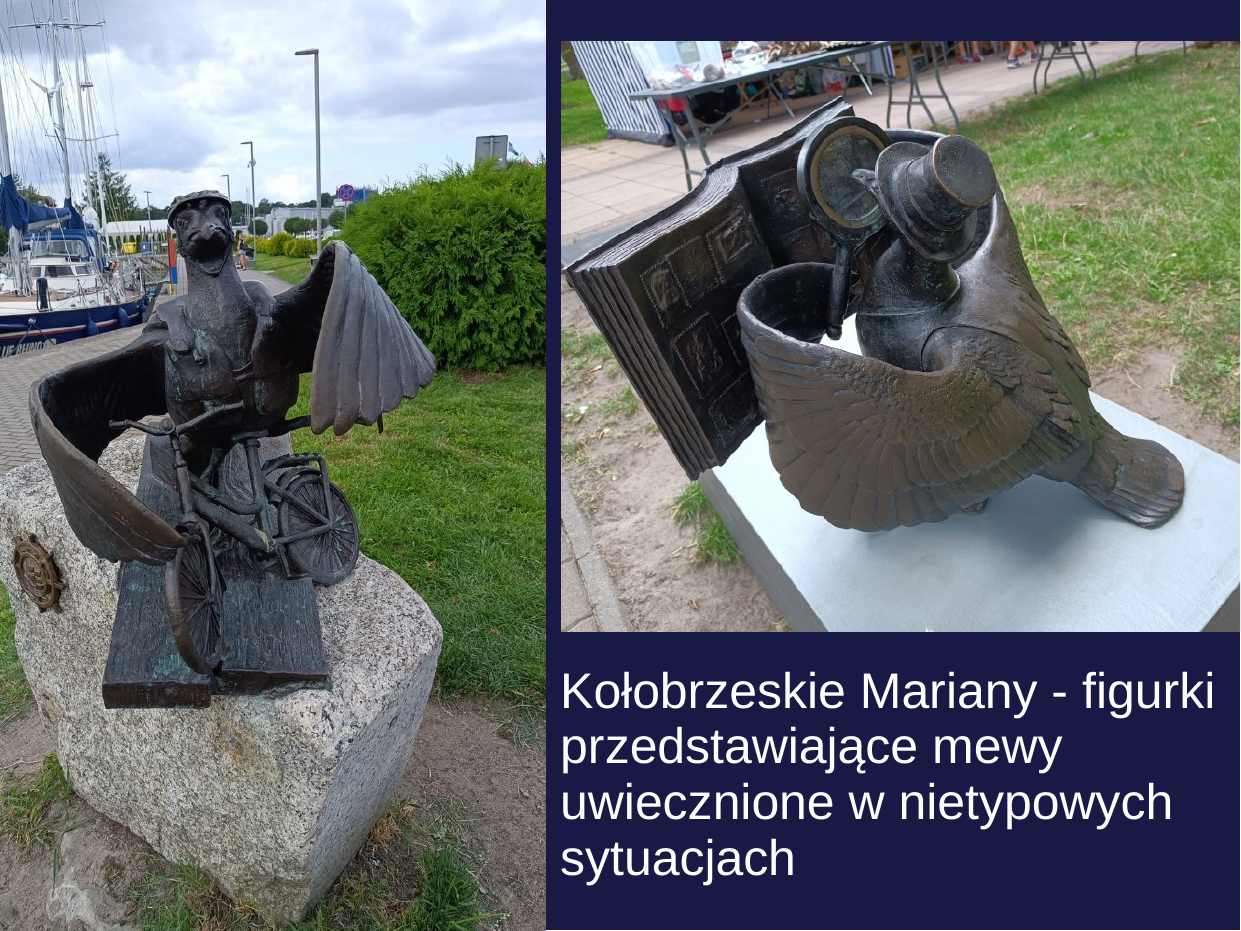

#
Kołobrzeskie Mariany - figurki przedstawiające mewy
uwiecznione w nietypowych sytuacjach